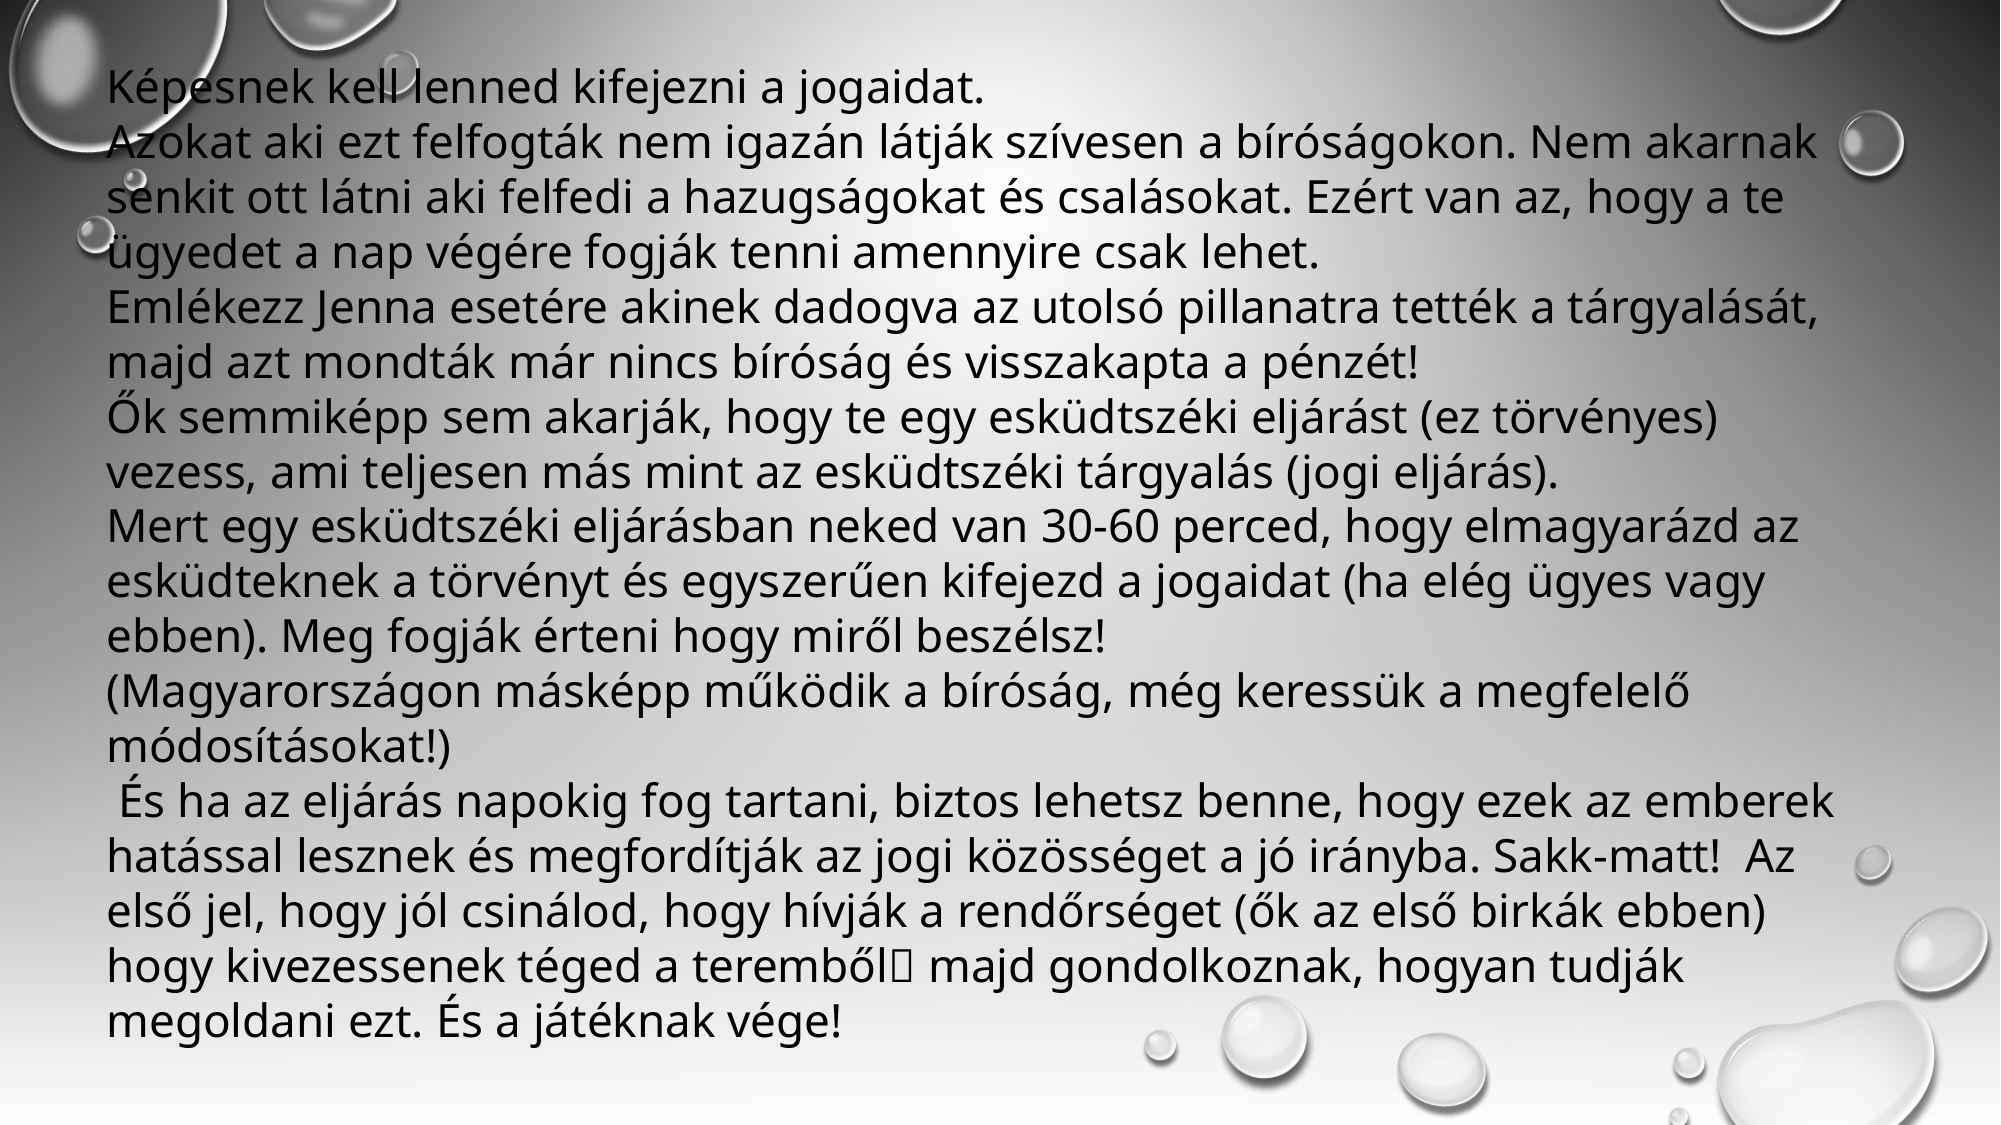

Képesnek kell lenned kifejezni a jogaidat.
Azokat aki ezt felfogták nem igazán látják szívesen a bíróságokon. Nem akarnak senkit ott látni aki felfedi a hazugságokat és csalásokat. Ezért van az, hogy a te ügyedet a nap végére fogják tenni amennyire csak lehet.
Emlékezz Jenna esetére akinek dadogva az utolsó pillanatra tették a tárgyalását, majd azt mondták már nincs bíróság és visszakapta a pénzét!
Ők semmiképp sem akarják, hogy te egy esküdtszéki eljárást (ez törvényes) vezess, ami teljesen más mint az esküdtszéki tárgyalás (jogi eljárás).
Mert egy esküdtszéki eljárásban neked van 30-60 perced, hogy elmagyarázd az esküdteknek a törvényt és egyszerűen kifejezd a jogaidat (ha elég ügyes vagy ebben). Meg fogják érteni hogy miről beszélsz!
(Magyarországon másképp működik a bíróság, még keressük a megfelelő módosításokat!)
 És ha az eljárás napokig fog tartani, biztos lehetsz benne, hogy ezek az emberek hatással lesznek és megfordítják az jogi közösséget a jó irányba. Sakk-matt! Az első jel, hogy jól csinálod, hogy hívják a rendőrséget (ők az első birkák ebben) hogy kivezessenek téged a teremből majd gondolkoznak, hogyan tudják megoldani ezt. És a játéknak vége!